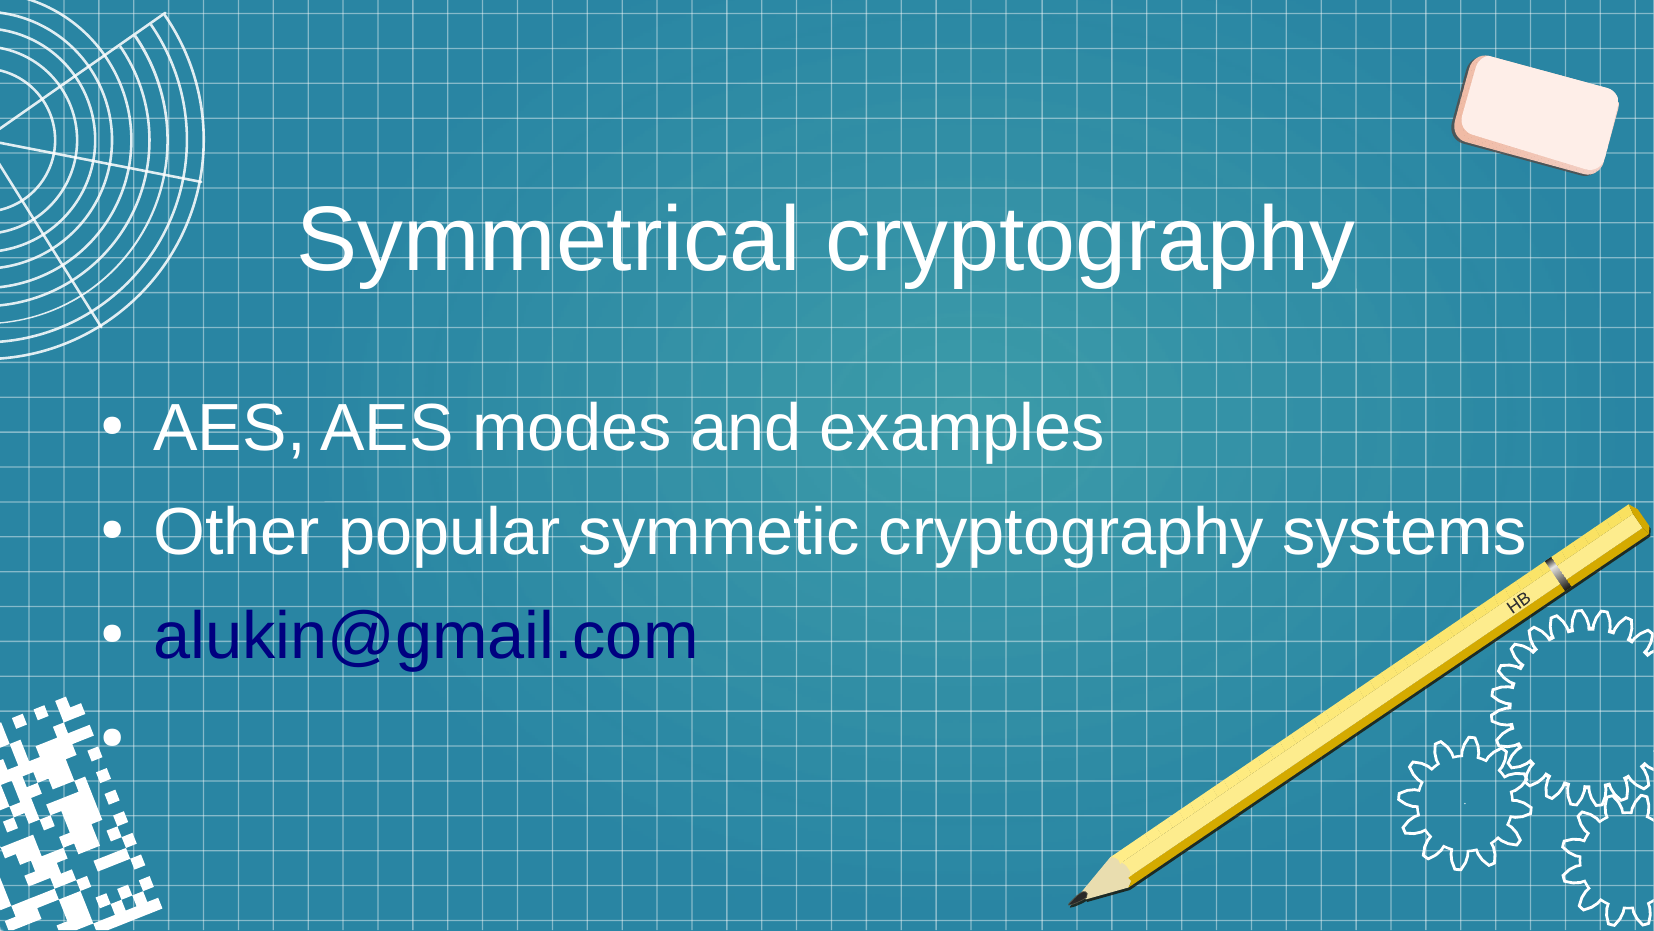

# Symmetrical cryptography
AES, AES modes and examples
Other popular symmetic cryptography systems
alukin@gmail.com